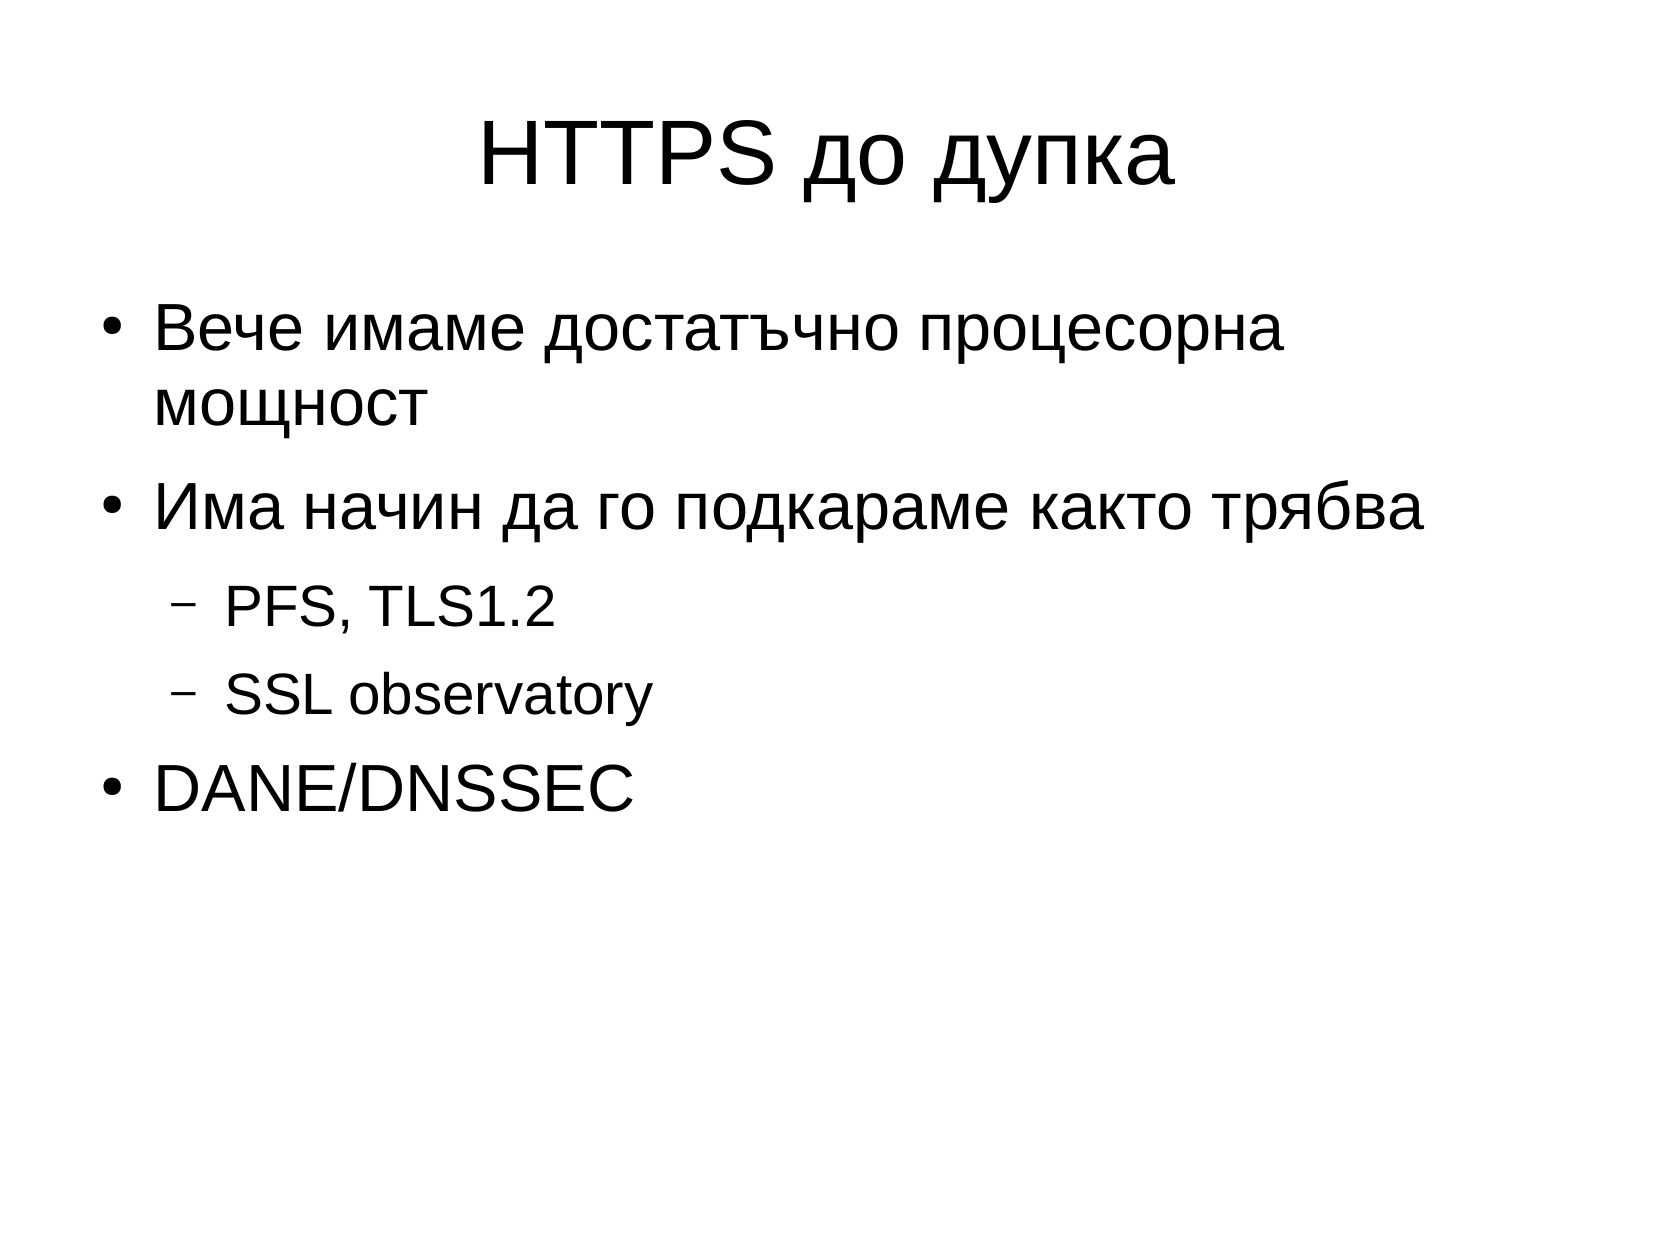

# HTTPS до дупка
Вече имаме достатъчно процесорна мощност
Има начин да го подкараме както трябва
PFS, TLS1.2
SSL observatory
DANE/DNSSEC